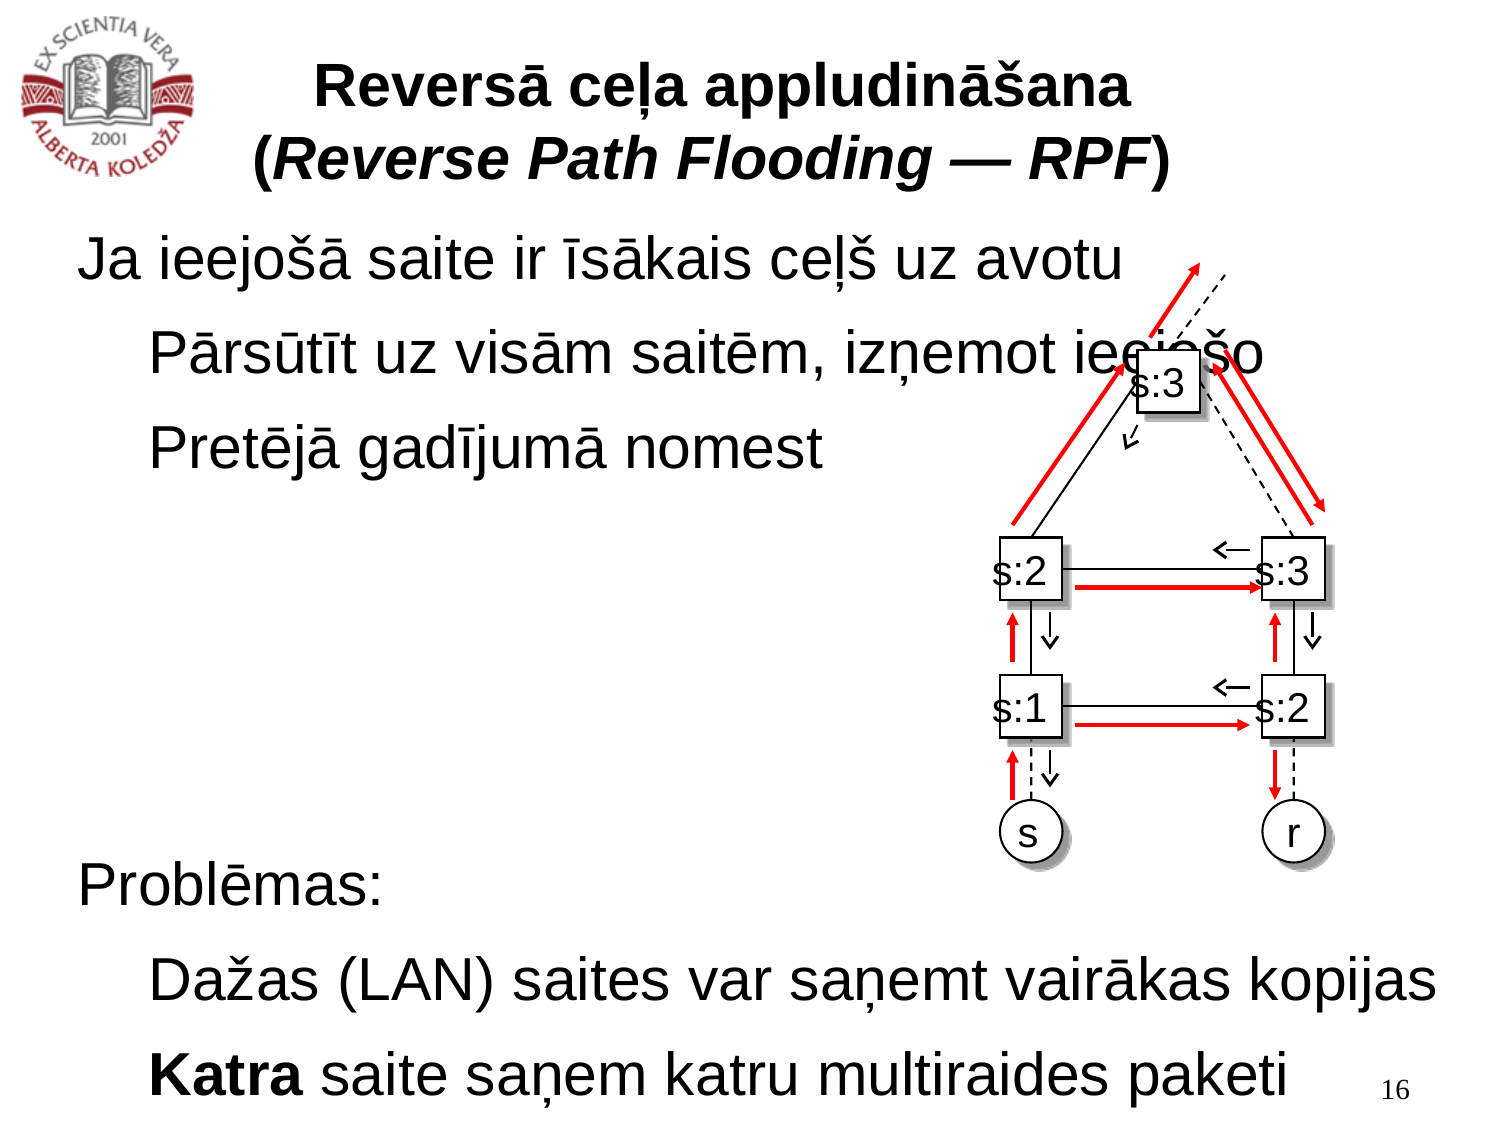

# Reversā ceļa appludināšana (Reverse Path Flooding — RPF)
Ja ieejošā saite ir īsākais ceļš uz avotu
Pārsūtīt uz visām saitēm, izņemot ieejošo
Pretējā gadījumā nomest
Problēmas:
Dažas (LAN) saites var saņemt vairākas kopijas
Katra saite saņem katru multiraides paketi
s:3
s:2
s:3
s:1
s:2
r
s